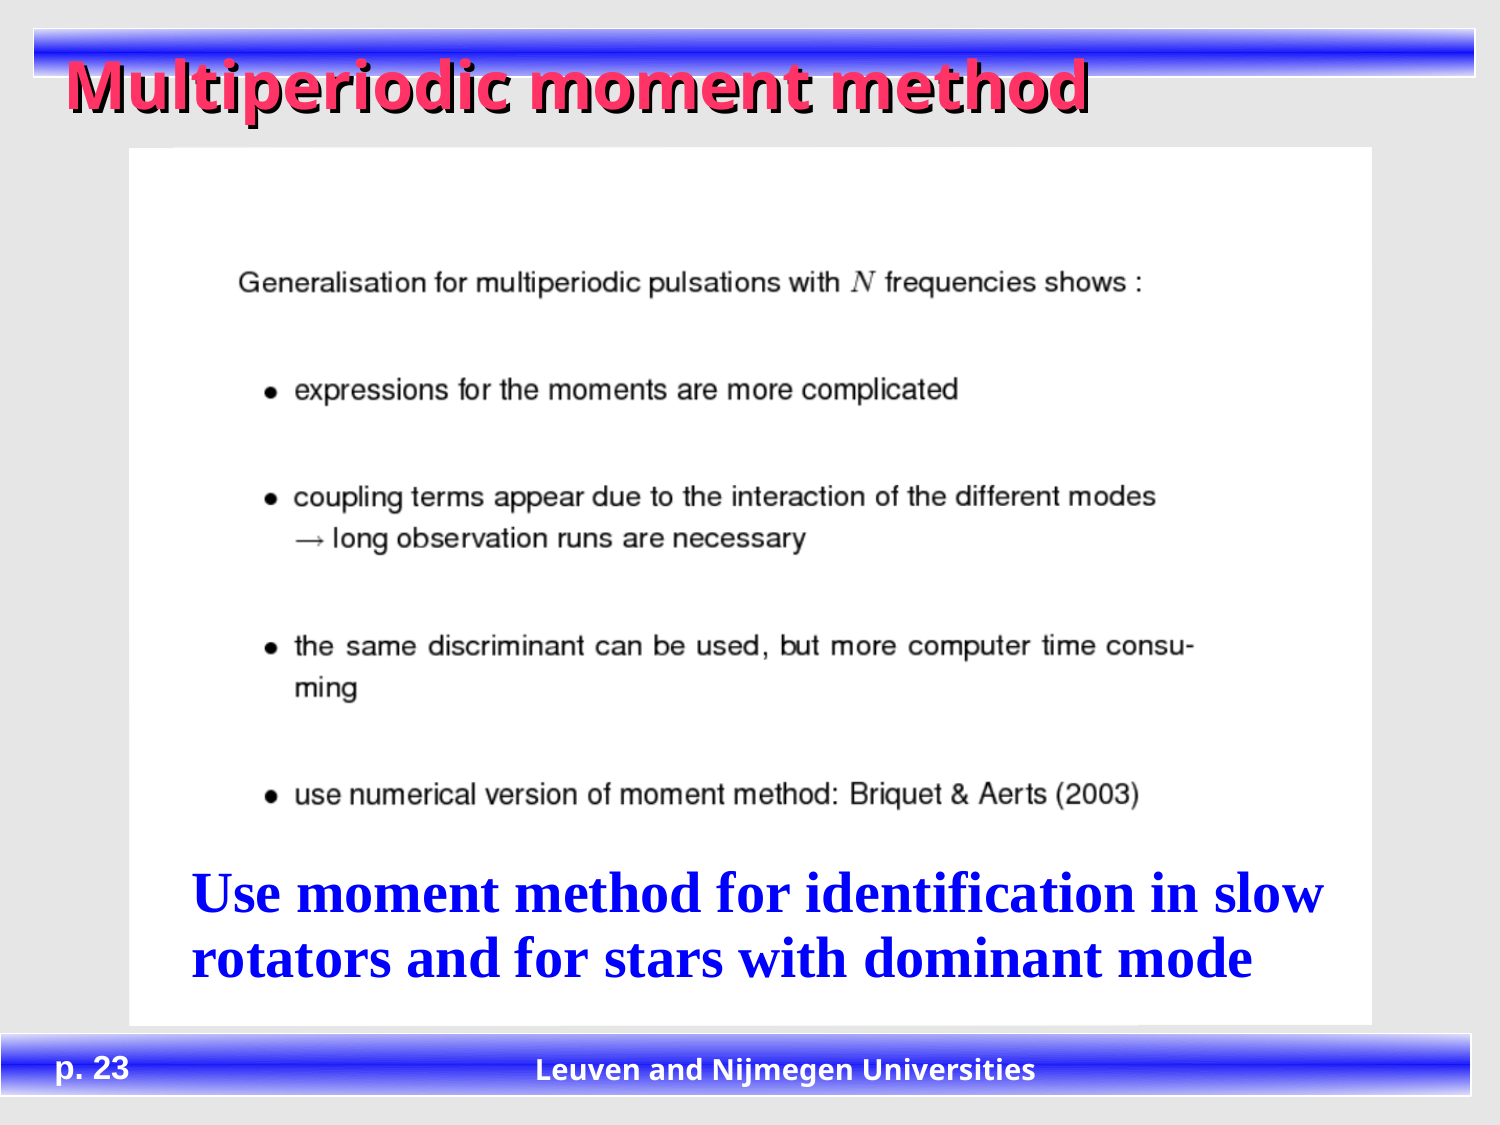

# Multiperiodic moment method
Use moment method for identification in slow rotators and for stars with dominant mode